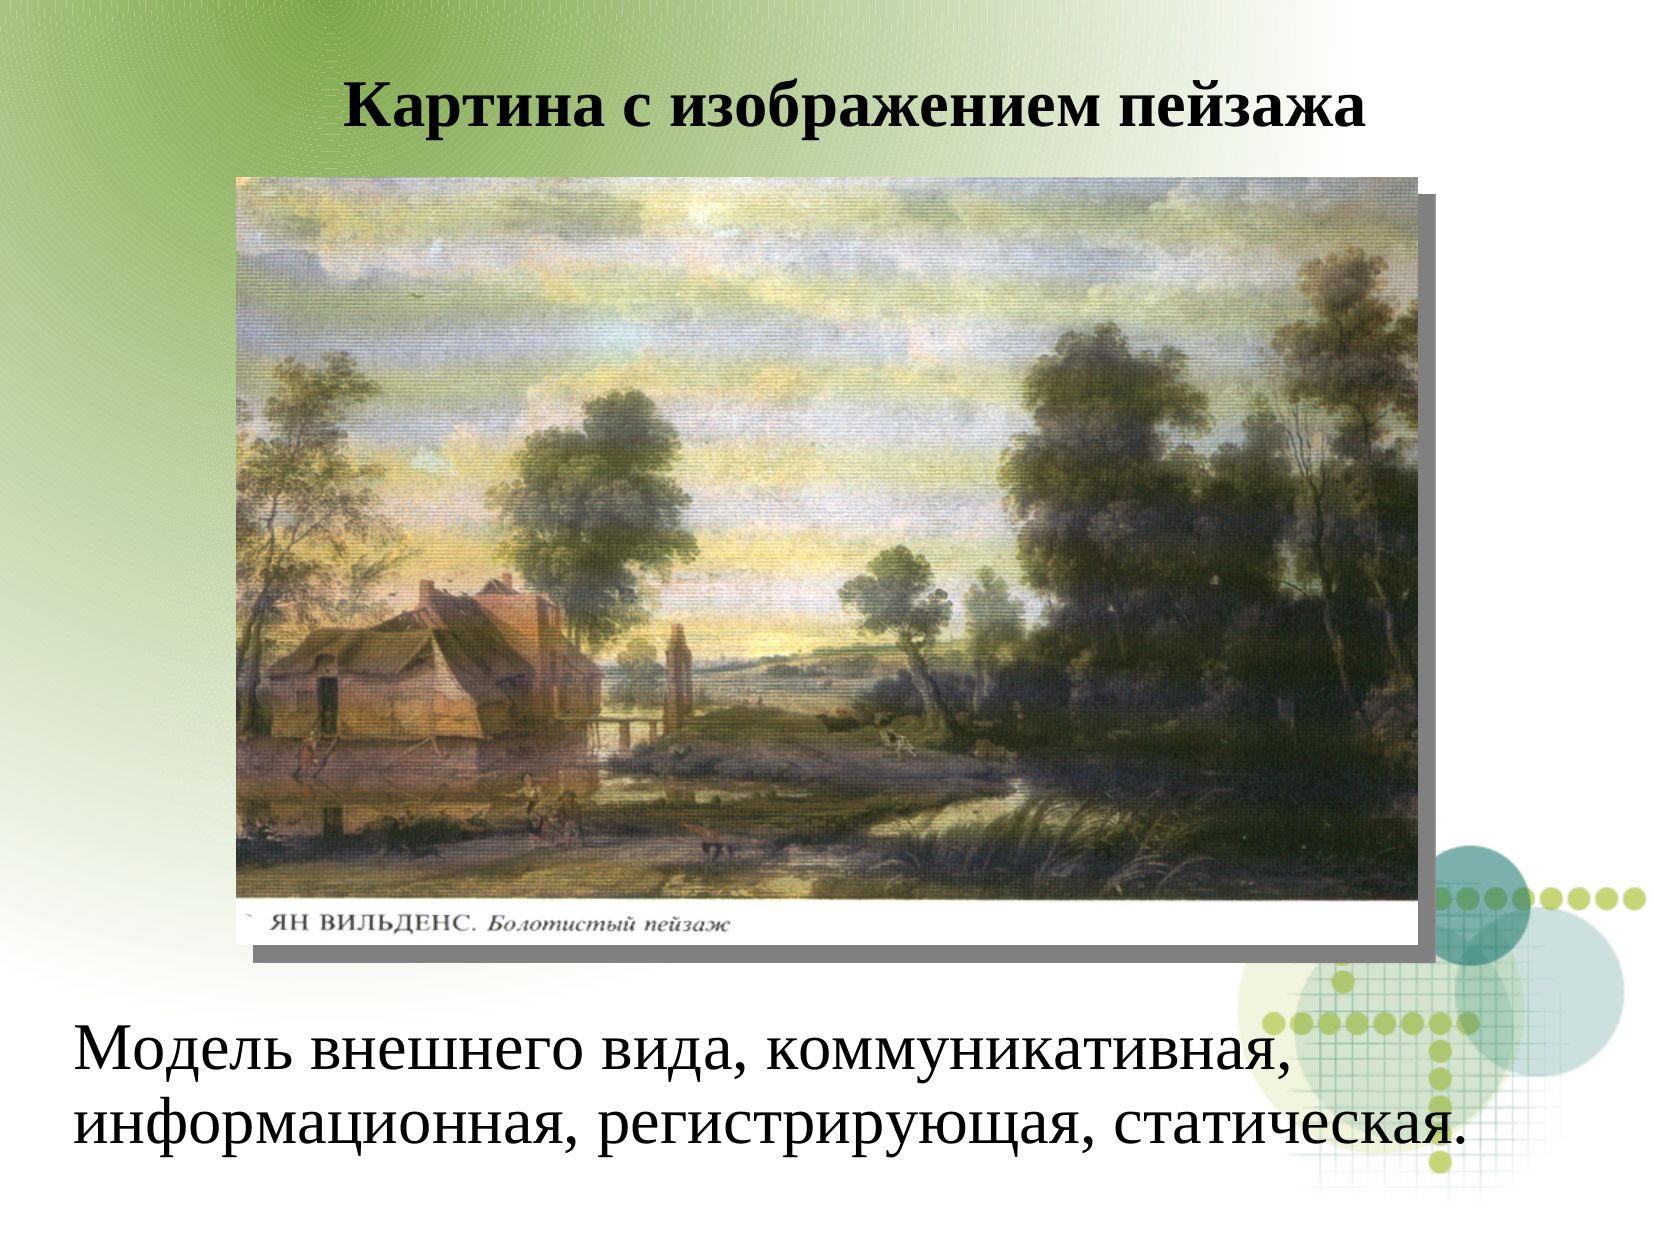

Картина с изображением пейзажа
Модель внешнего вида, коммуникативная,
информационная, регистрирующая, статическая.